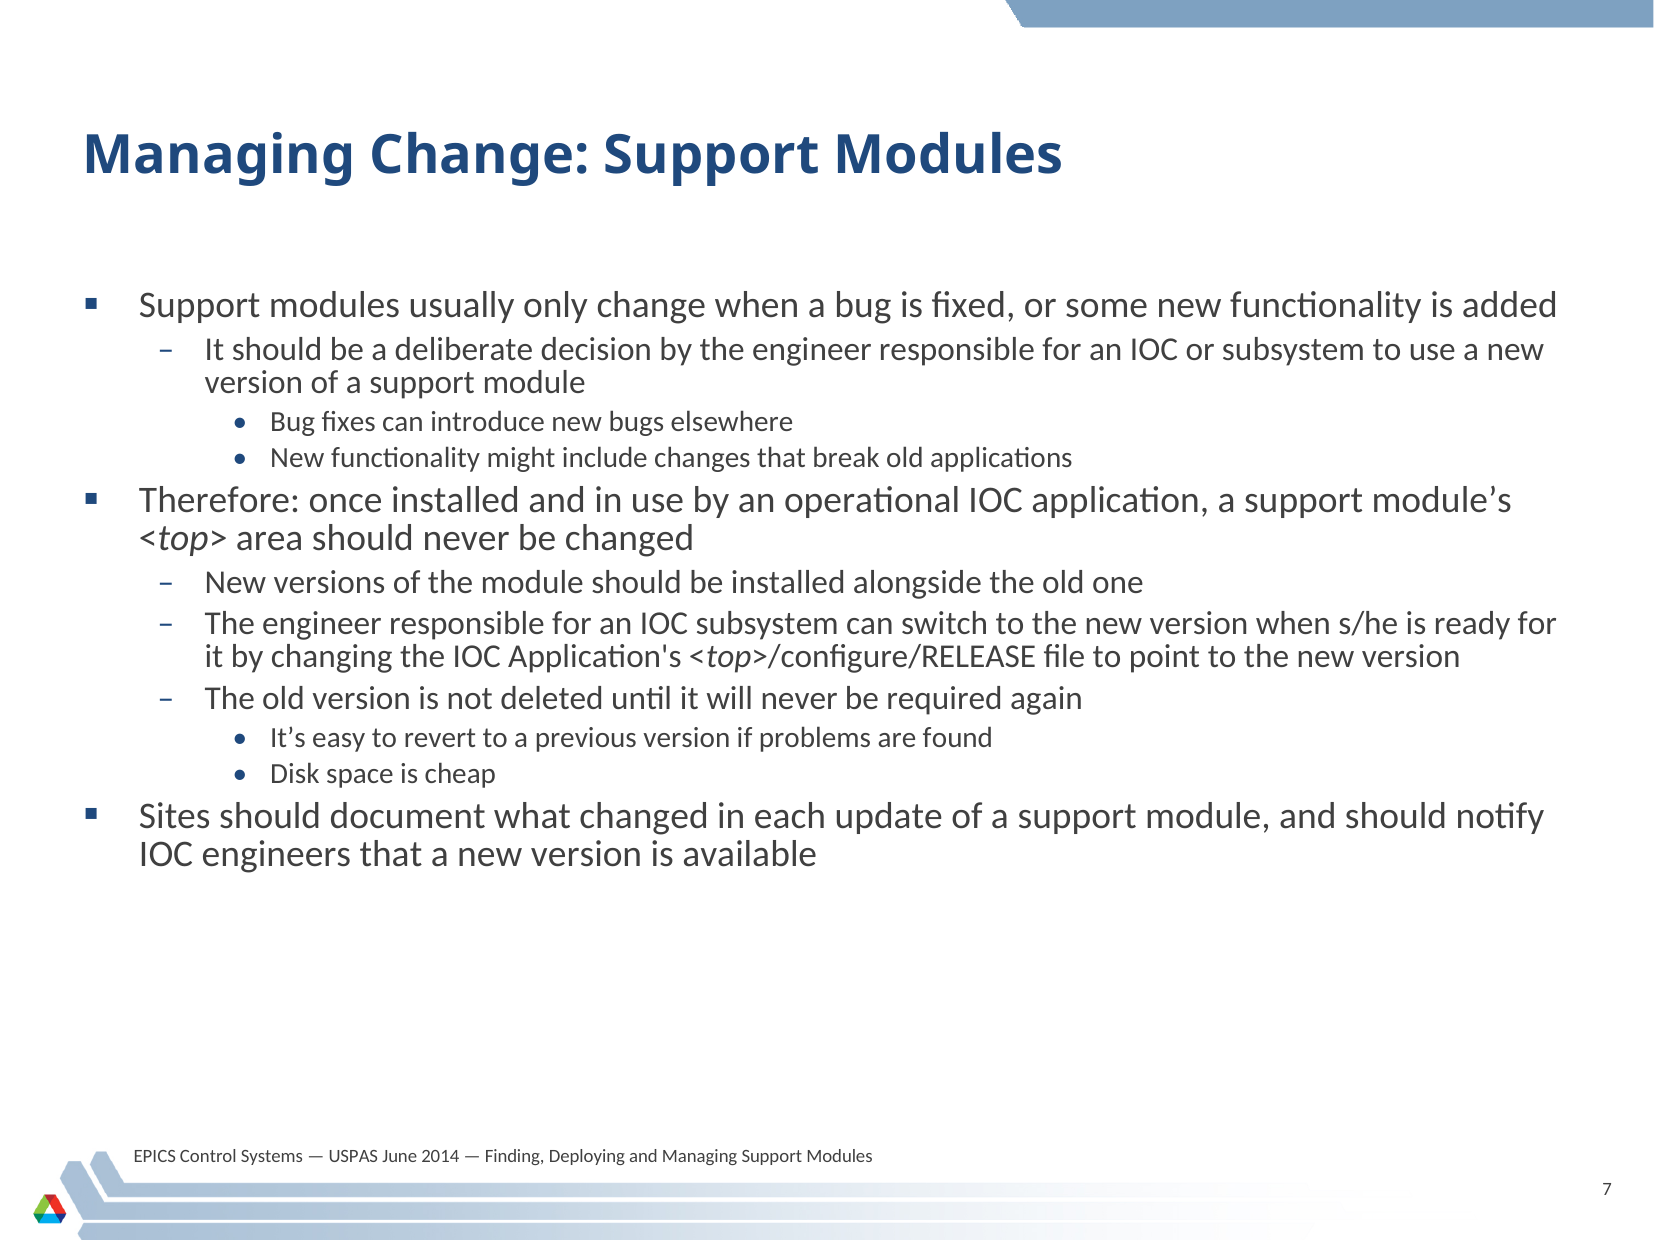

# Managing Change: Support Modules
Support modules usually only change when a bug is fixed, or some new functionality is added
It should be a deliberate decision by the engineer responsible for an IOC or subsystem to use a new version of a support module
Bug fixes can introduce new bugs elsewhere
New functionality might include changes that break old applications
Therefore: once installed and in use by an operational IOC application, a support module’s <top> area should never be changed
New versions of the module should be installed alongside the old one
The engineer responsible for an IOC subsystem can switch to the new version when s/he is ready for it by changing the IOC Application's <top>/configure/RELEASE file to point to the new version
The old version is not deleted until it will never be required again
It’s easy to revert to a previous version if problems are found
Disk space is cheap
Sites should document what changed in each update of a support module, and should notify IOC engineers that a new version is available
EPICS Control Systems — USPAS June 2014 — Finding, Deploying and Managing Support Modules
7